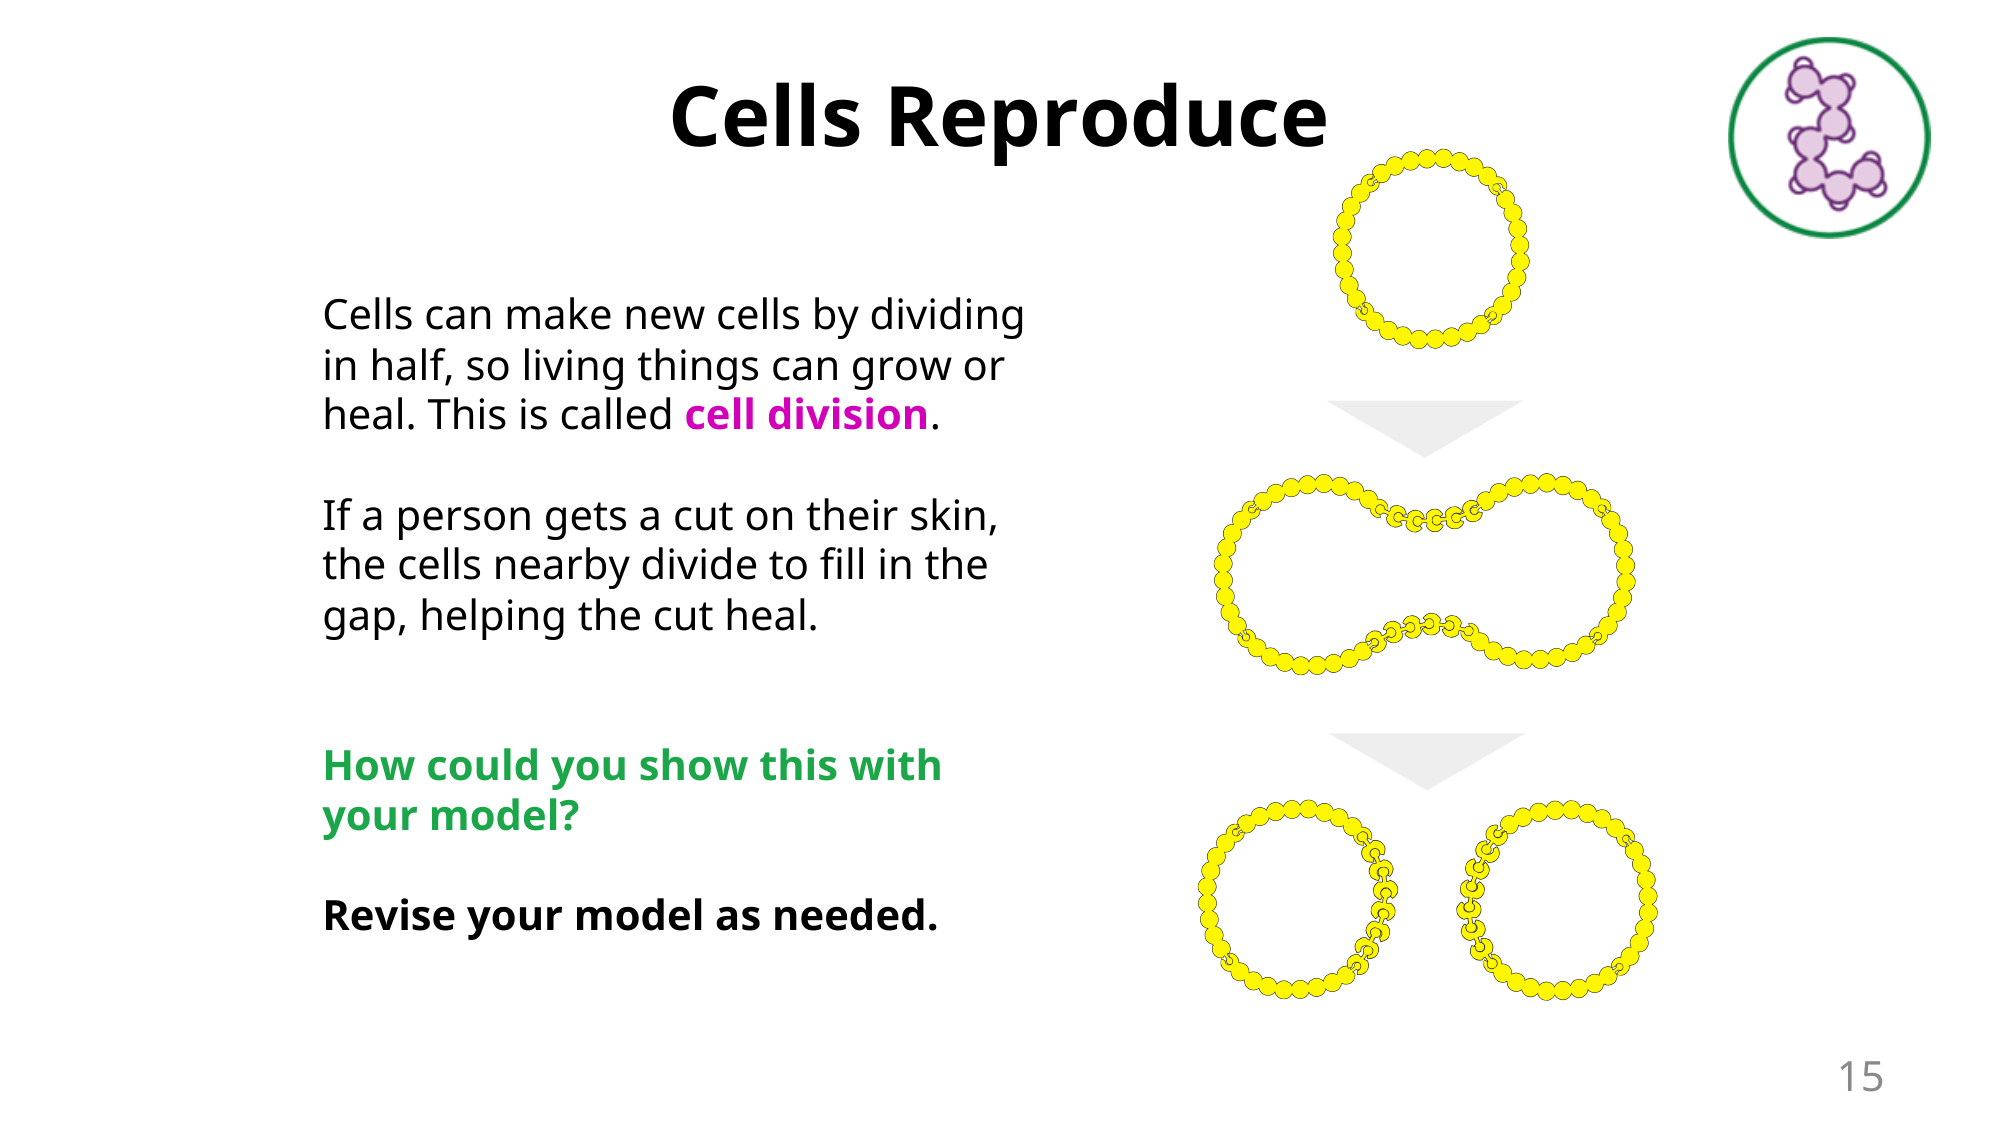

Cells Reproduce
Cells can make new cells by dividing in half, so living things can grow or heal. This is called cell division.
If a person gets a cut on their skin, the cells nearby divide to fill in the gap, helping the cut heal.
How could you show this with your model?
Revise your model as needed.